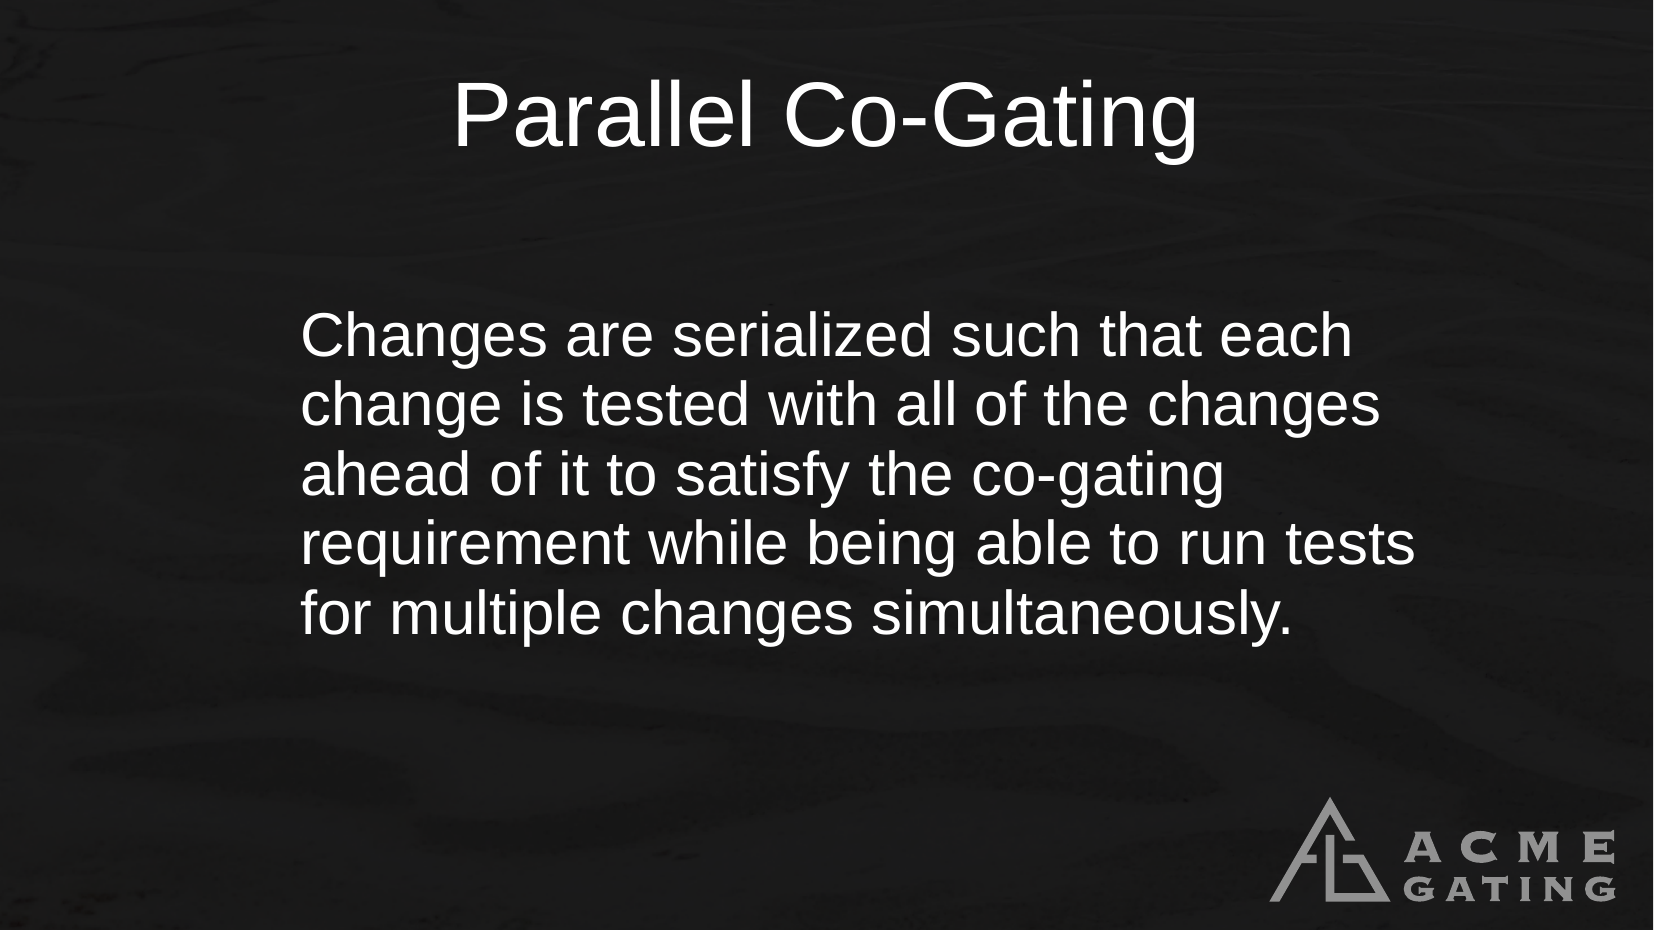

# Parallel Co-Gating
Changes are serialized such that each change is tested with all of the changes ahead of it to satisfy the co-gating requirement while being able to run tests for multiple changes simultaneously.